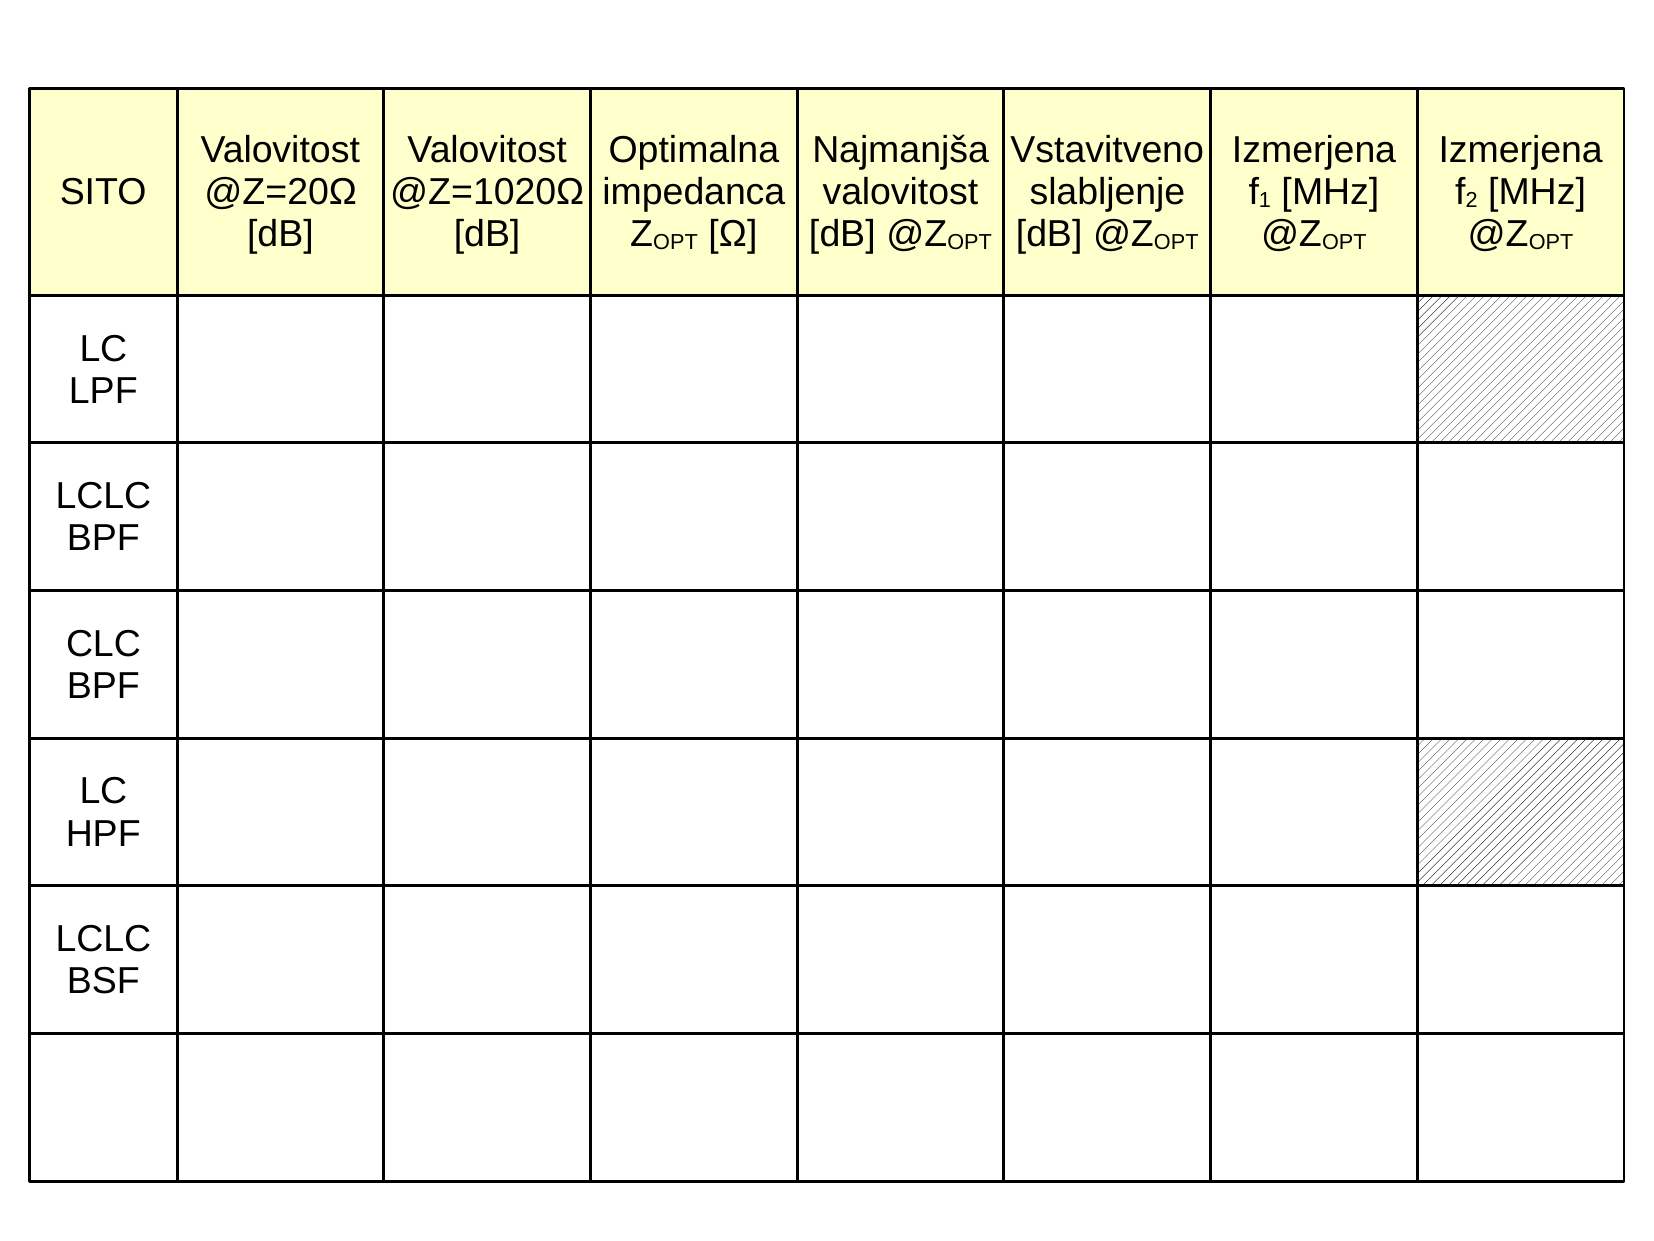

SITO
Valovitost
@Z=20Ω
[dB]
Valovitost
@Z=1020Ω
[dB]
Optimalna
impedanca
ZOPT [Ω]
Najmanjša
valovitost
[dB] @ZOPT
Vstavitveno
slabljenje
[dB] @ZOPT
Izmerjena
f1 [MHz]
@ZOPT
Izmerjena
f2 [MHz]
@ZOPT
LC
LPF
LCLC
BPF
CLC
BPF
LC
HPF
LCLC
BSF